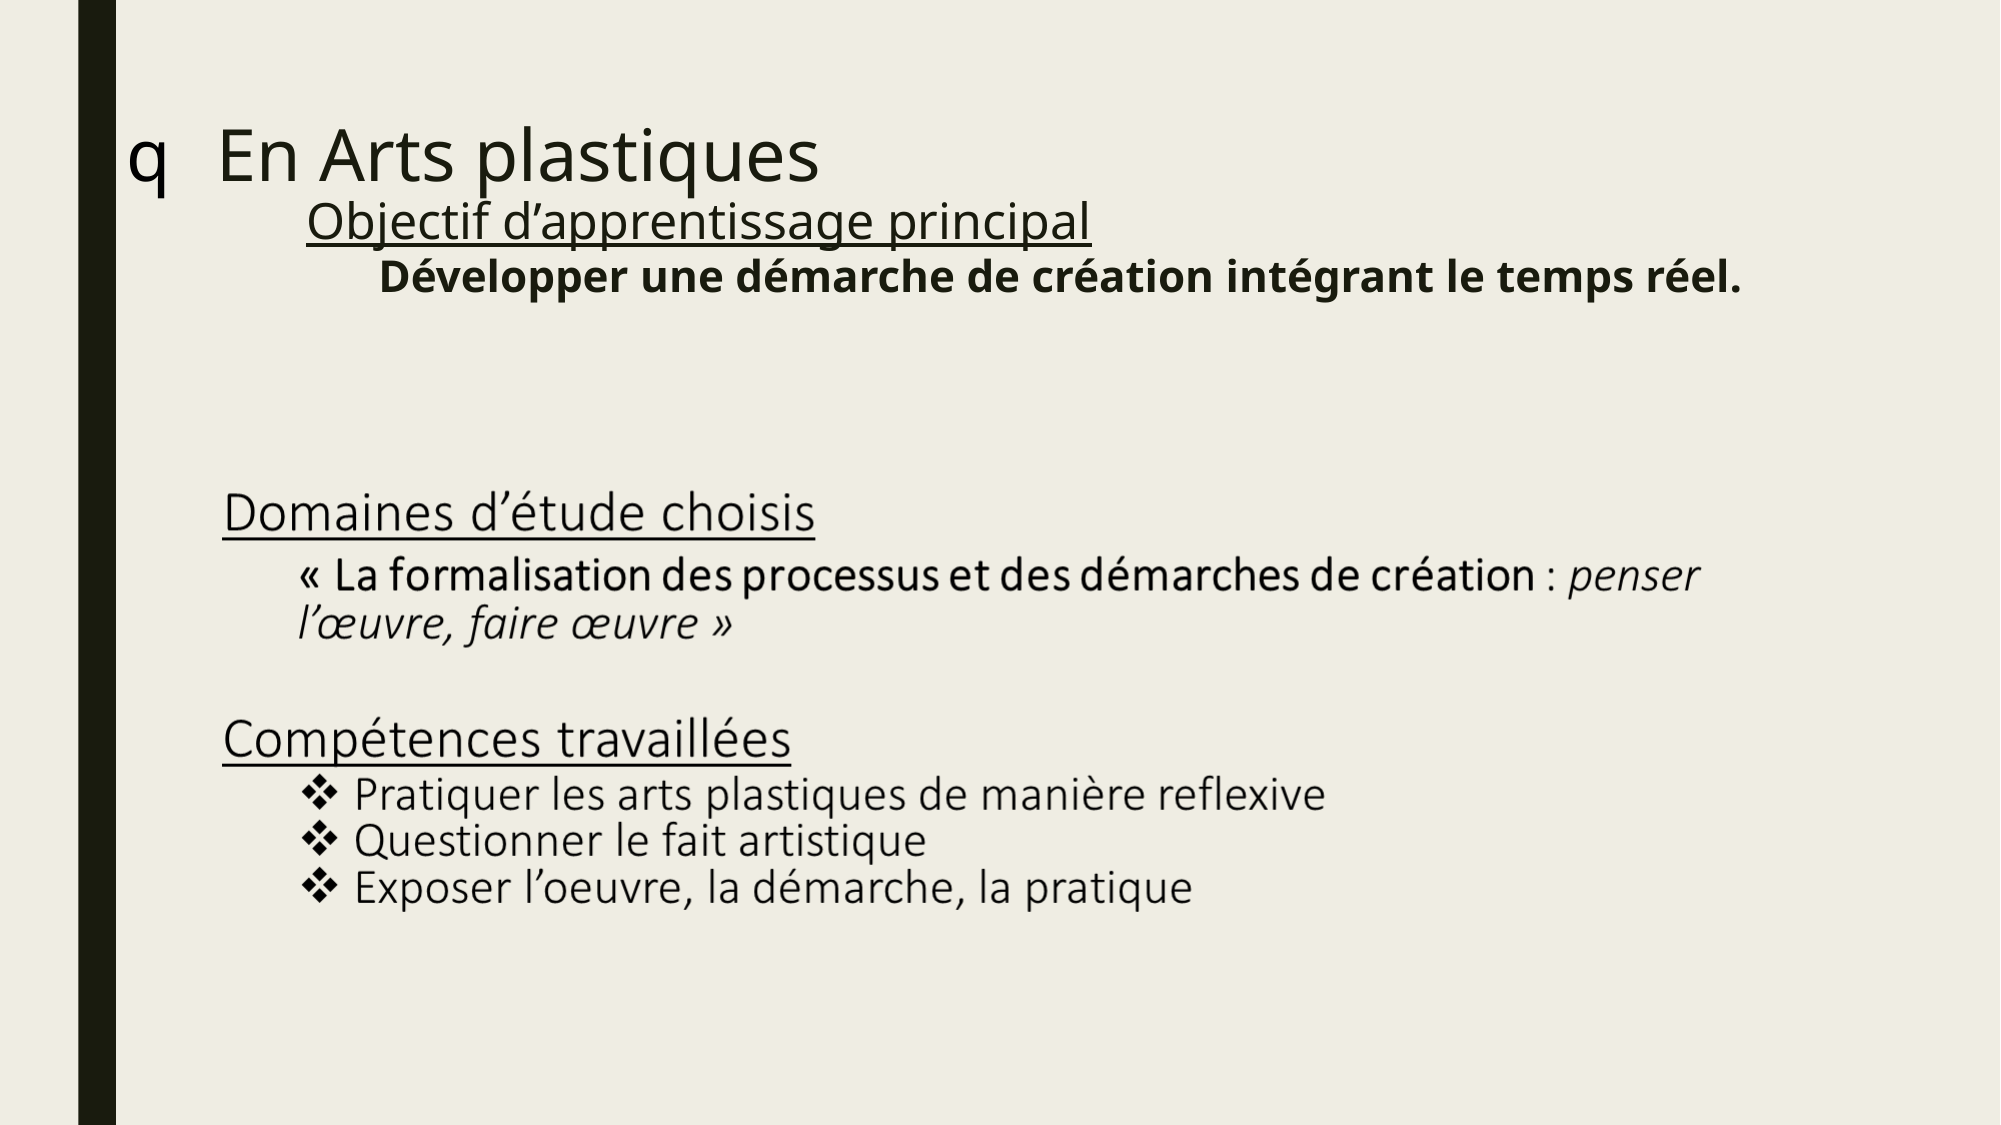

# En Arts plastiques Objectif d’apprentissage principal Développer une démarche de création intégrant le temps réel.